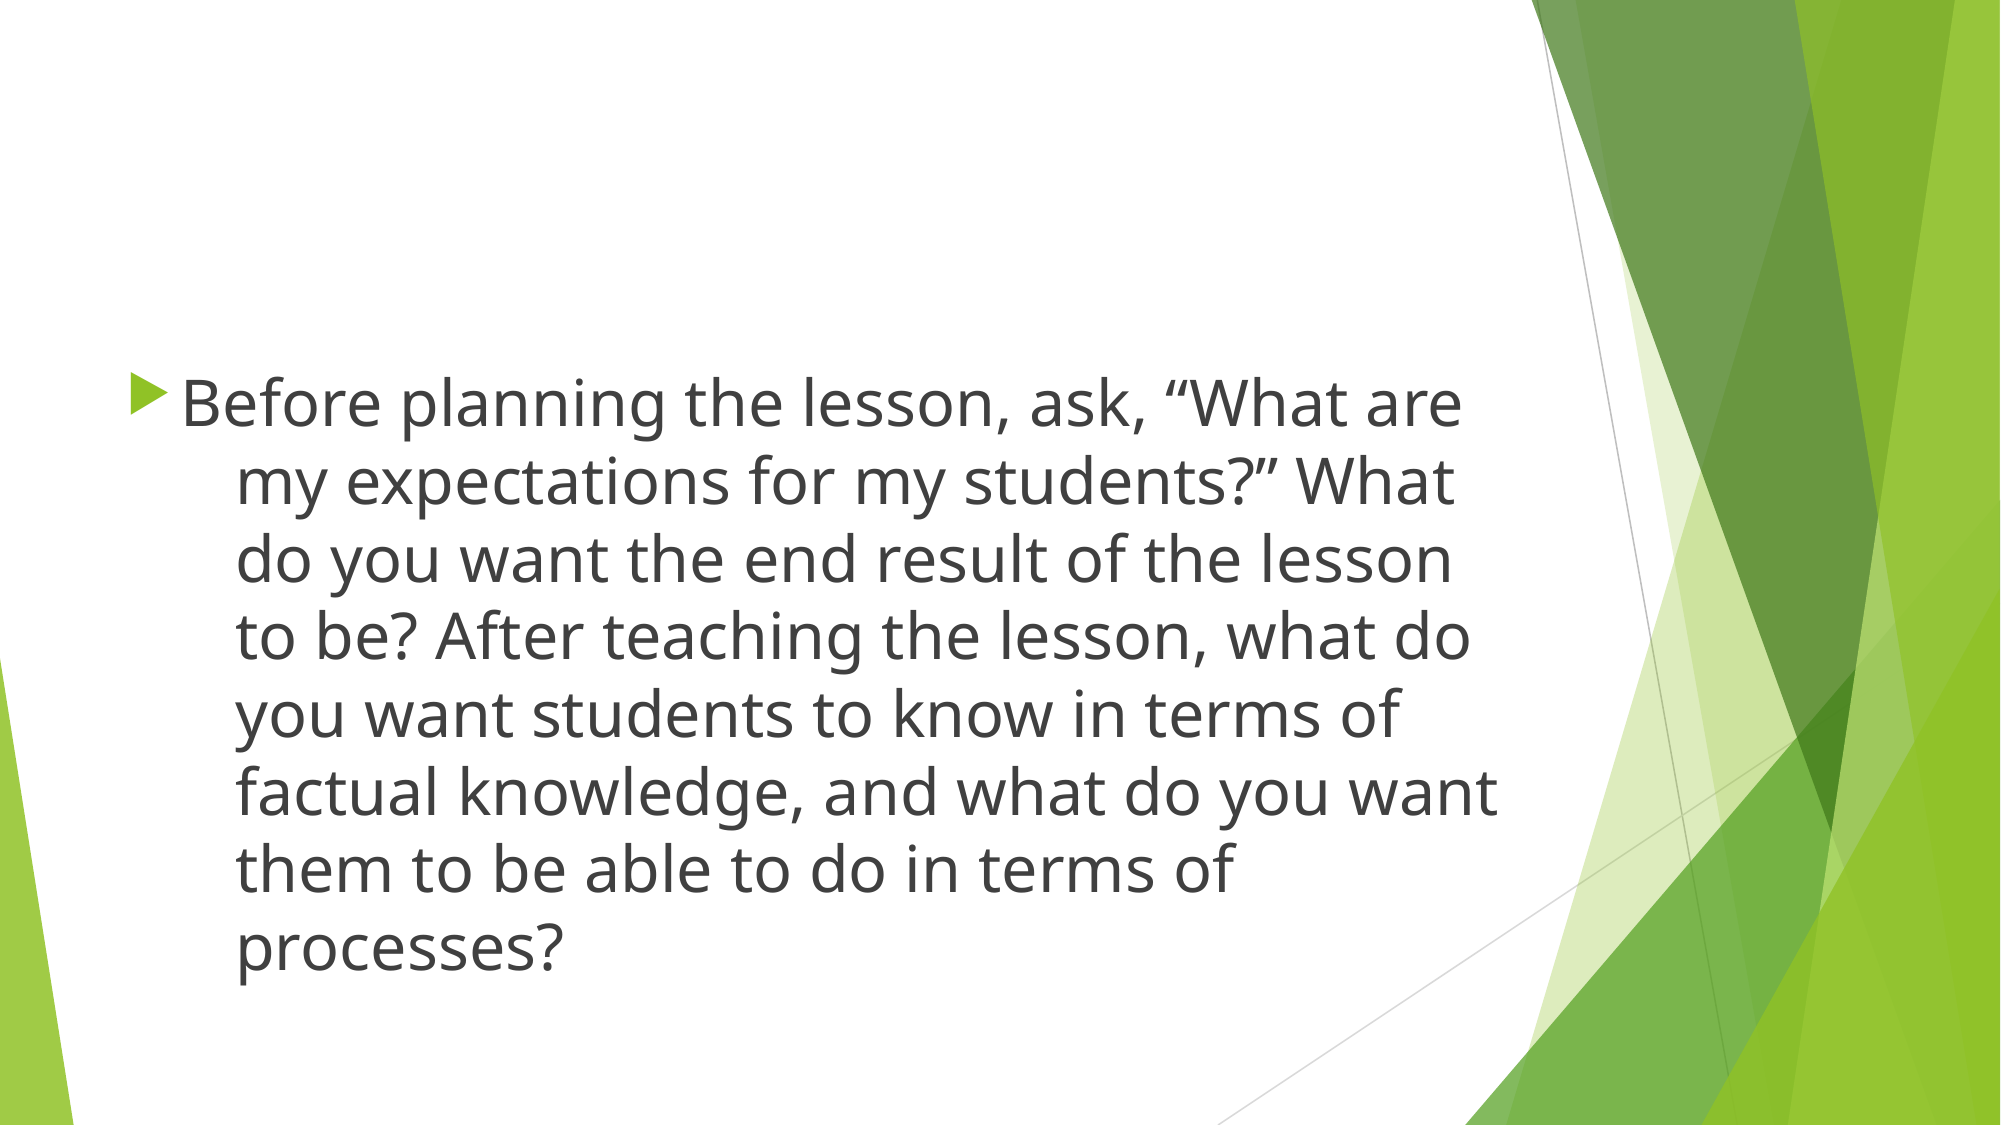

#
Before planning the lesson, ask, “What are my expectations for my students?” What do you want the end result of the lesson to be? After teaching the lesson, what do you want students to know in terms of factual knowledge, and what do you want them to be able to do in terms of processes?